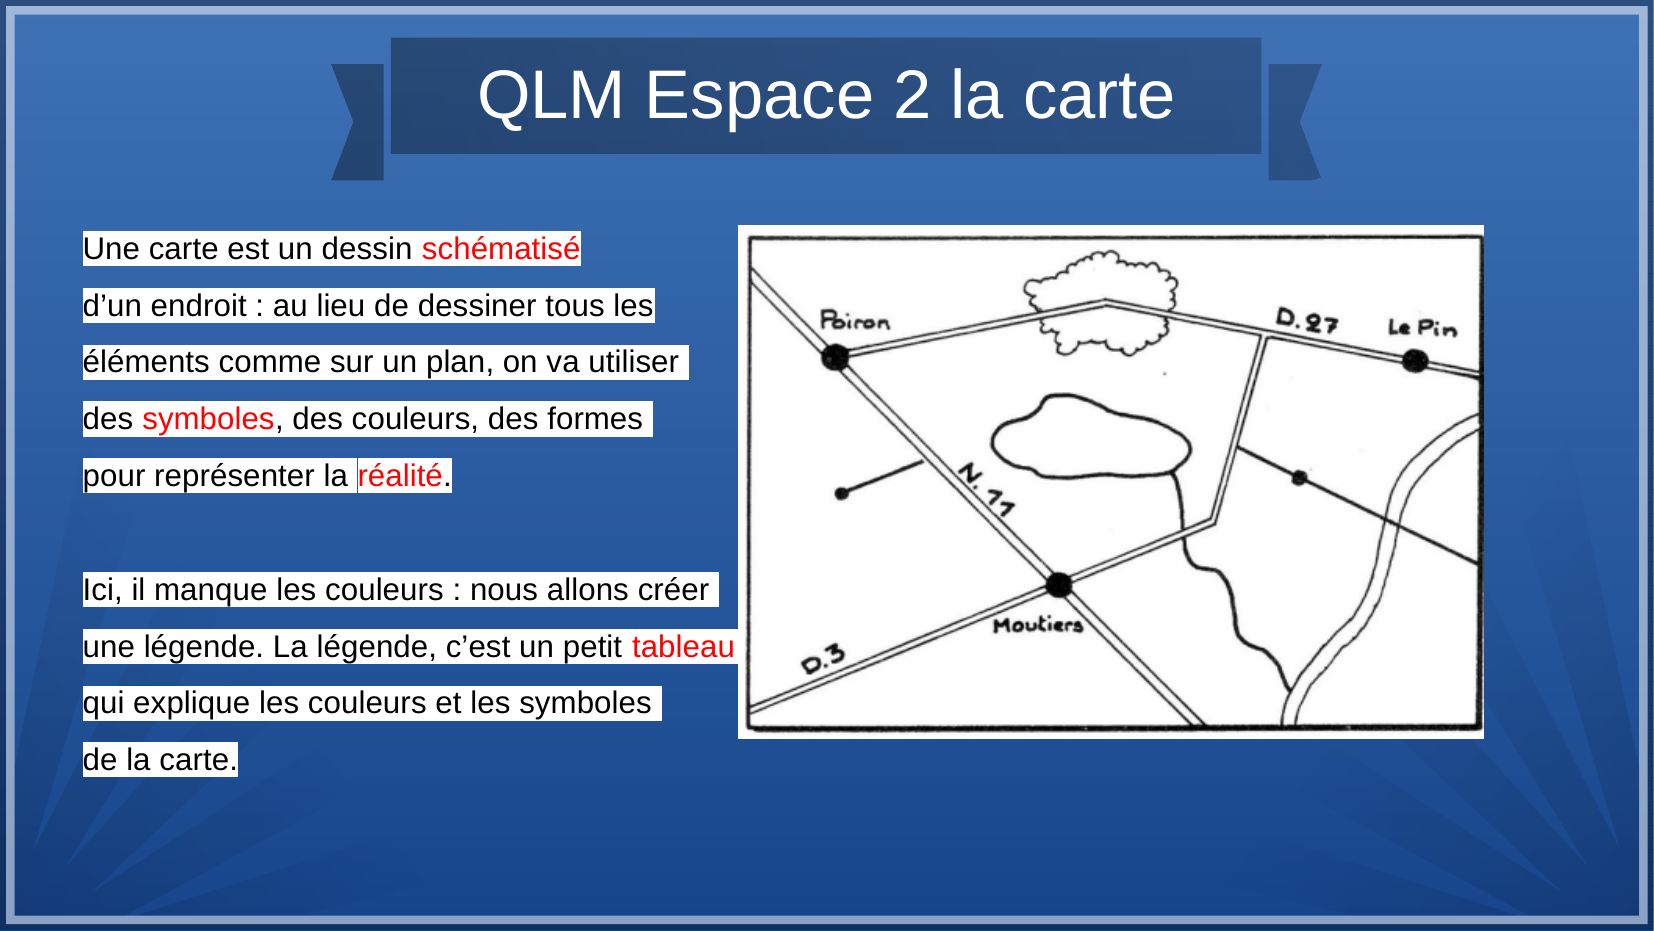

# QLM Espace 2 la carte
Une carte est un dessin schématisé
d’un endroit : au lieu de dessiner tous les
éléments comme sur un plan, on va utiliser
des symboles, des couleurs, des formes
pour représenter la réalité.
Ici, il manque les couleurs : nous allons créer
une légende. La légende, c’est un petit tableau
qui explique les couleurs et les symboles
de la carte.